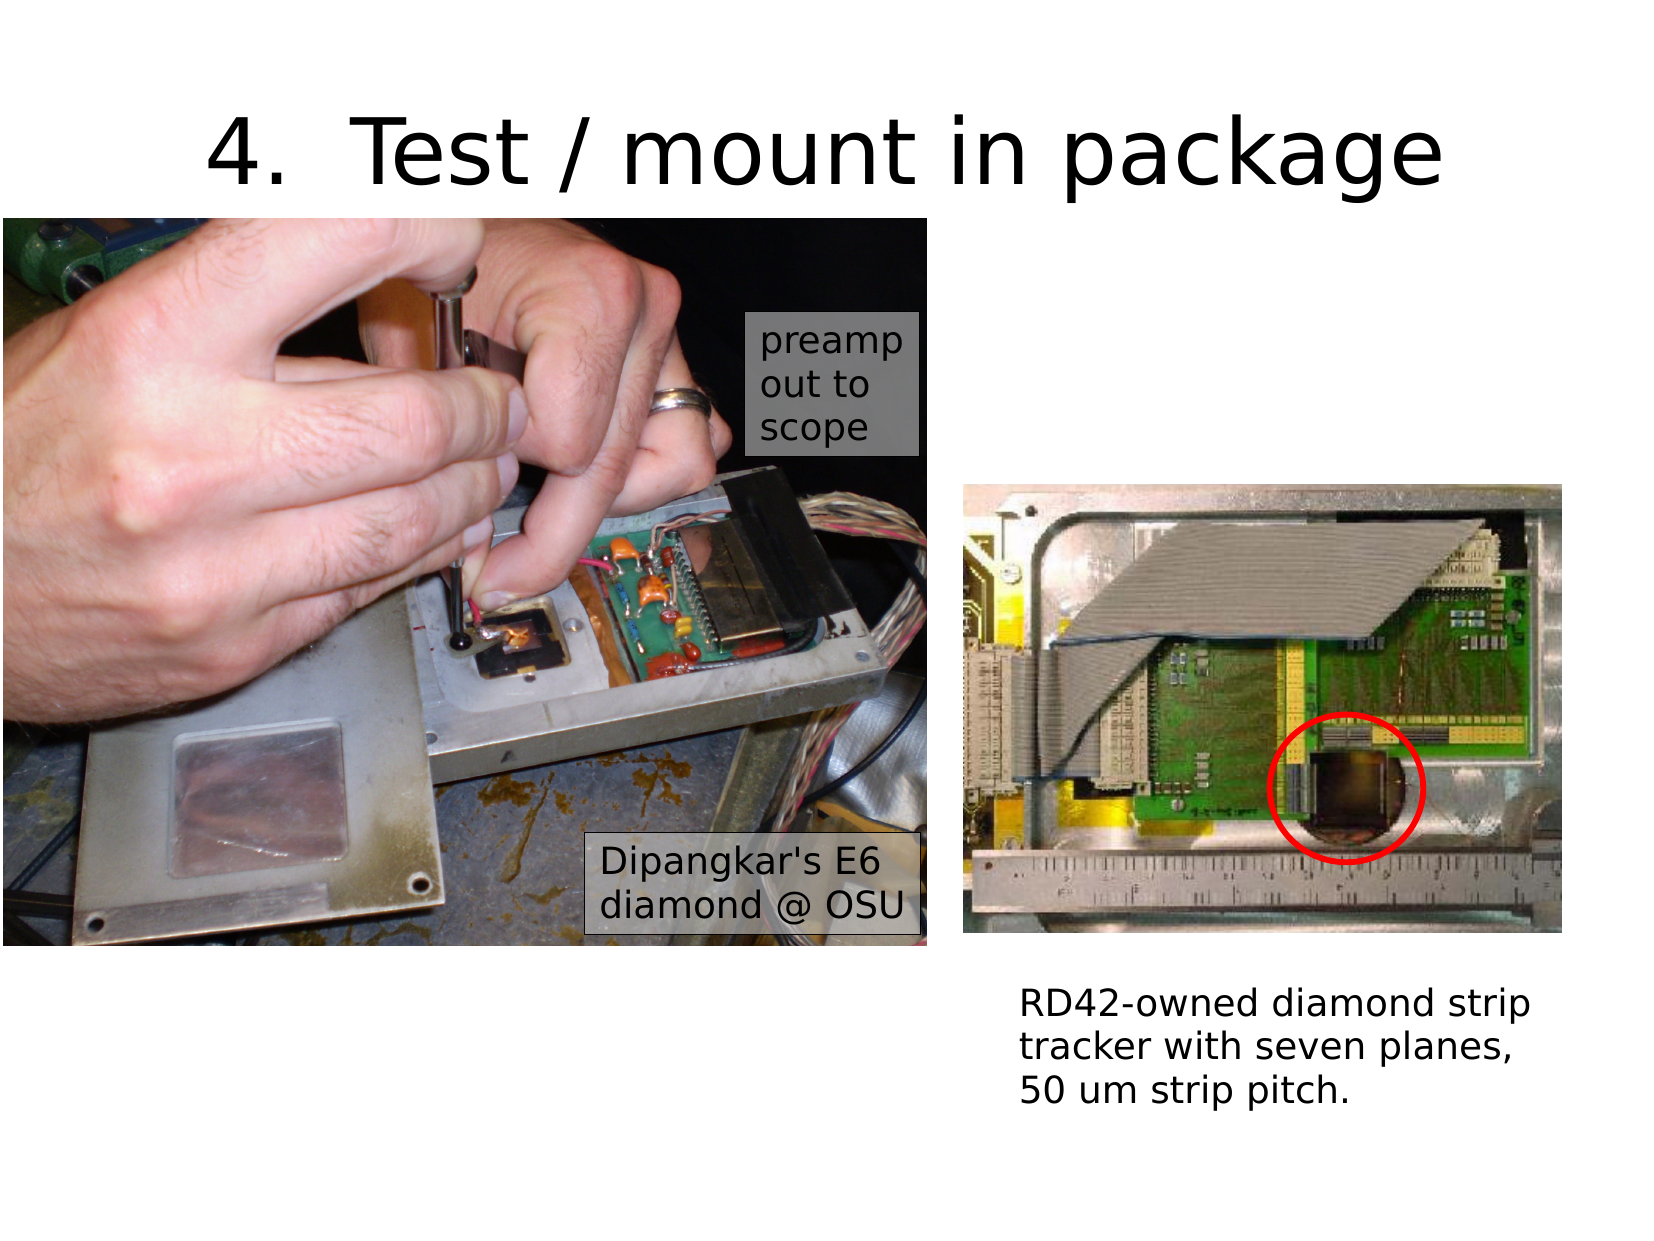

# 4. Test / mount in package
preamp
out to
scope
Dipangkar's E6
diamond @ OSU
RD42-owned diamond strip
tracker with seven planes,
50 um strip pitch.